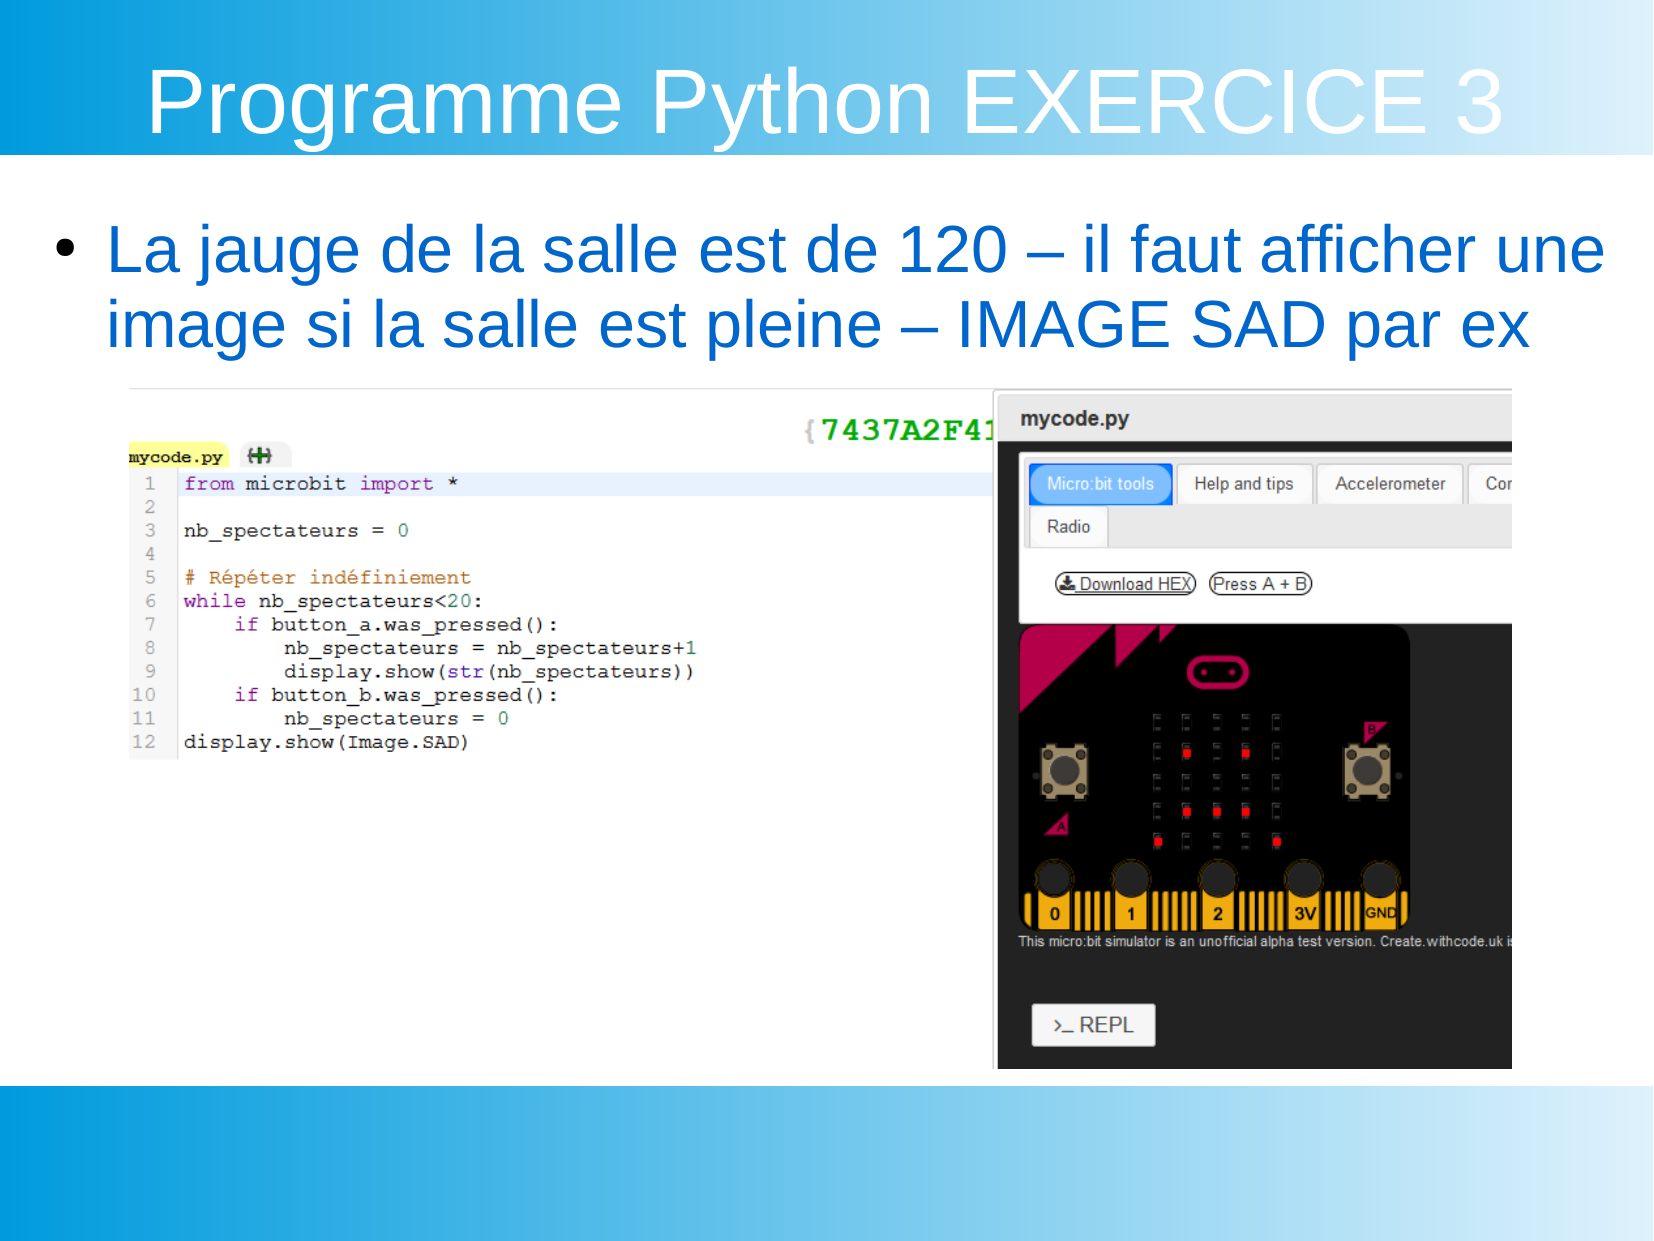

# Programme Python EXERCICE 3
La jauge de la salle est de 120 – il faut afficher une image si la salle est pleine – IMAGE SAD par ex